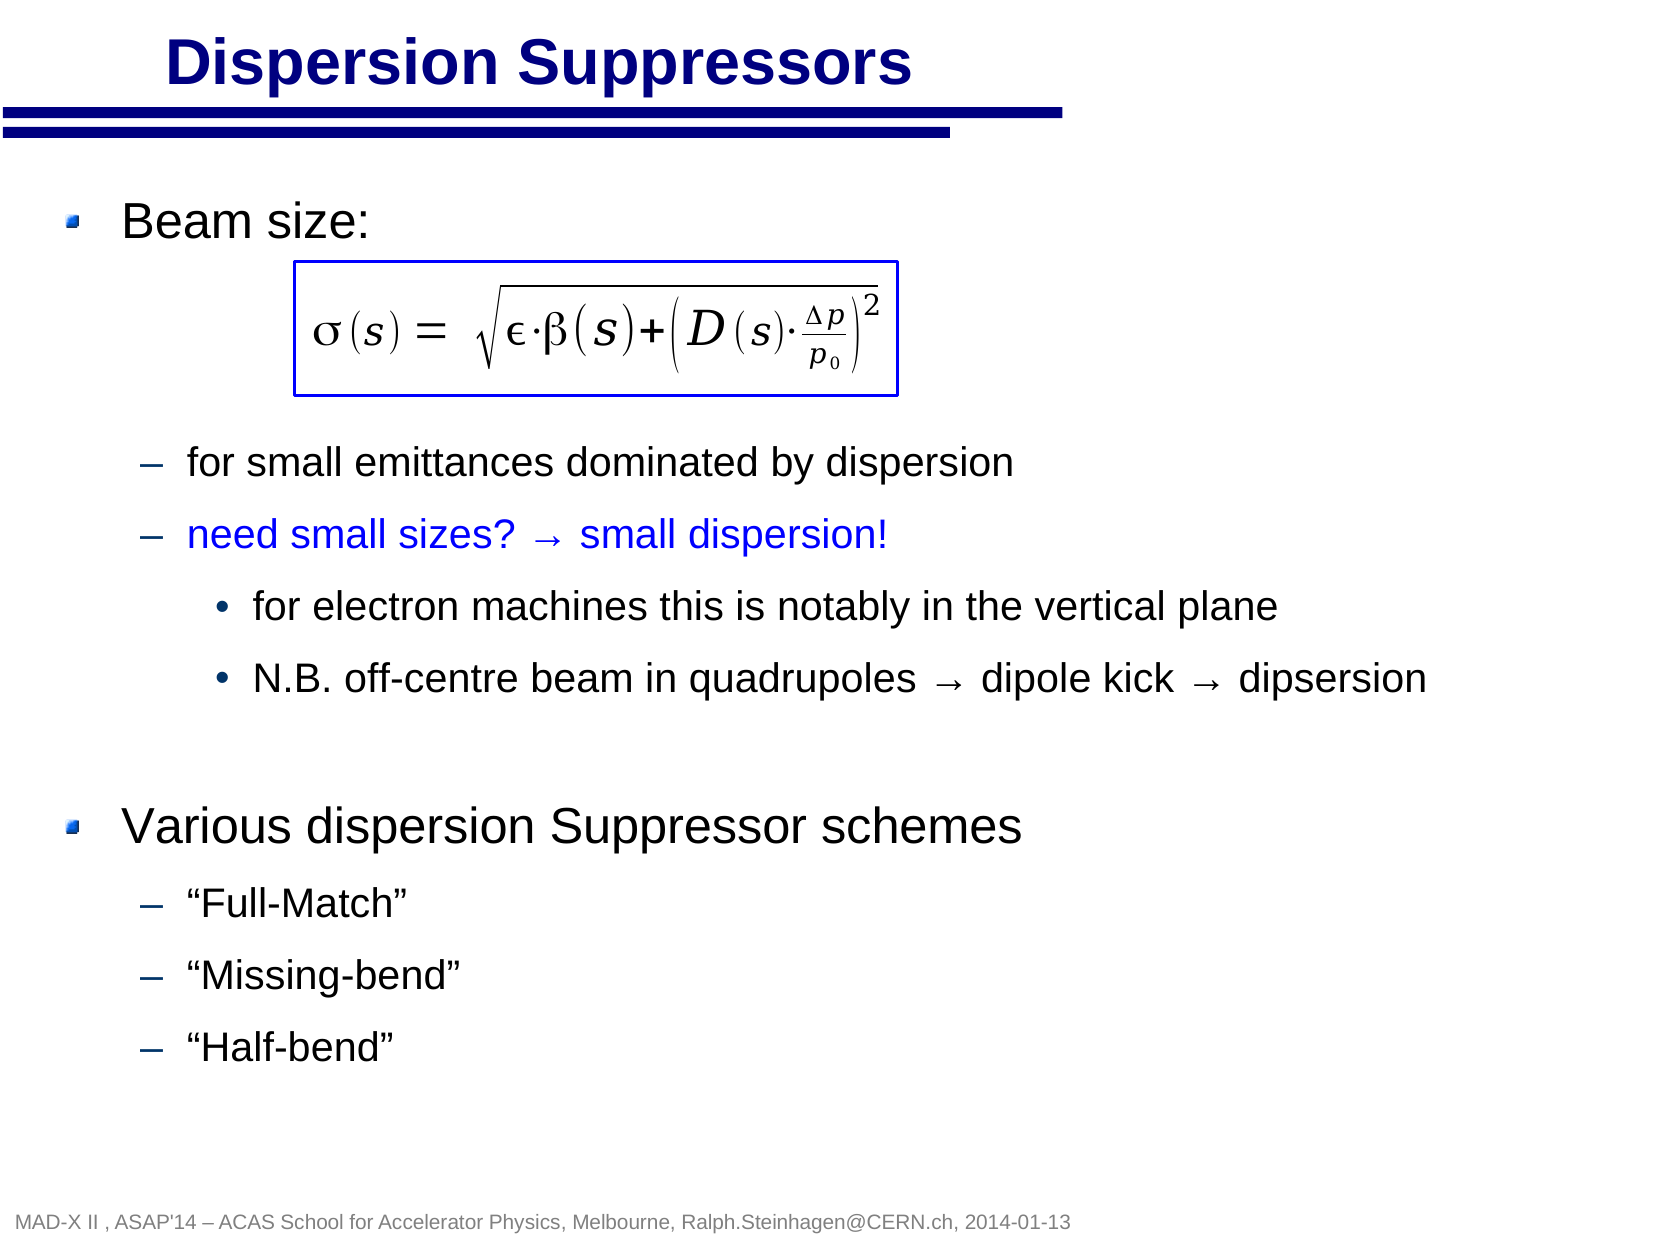

# Dispersion Suppressors
Beam size:
for small emittances dominated by dispersion
need small sizes? → small dispersion!
for electron machines this is notably in the vertical plane
N.B. off-centre beam in quadrupoles → dipole kick → dipsersion
Various dispersion Suppressor schemes
“Full-Match”
“Missing-bend”
“Half-bend”